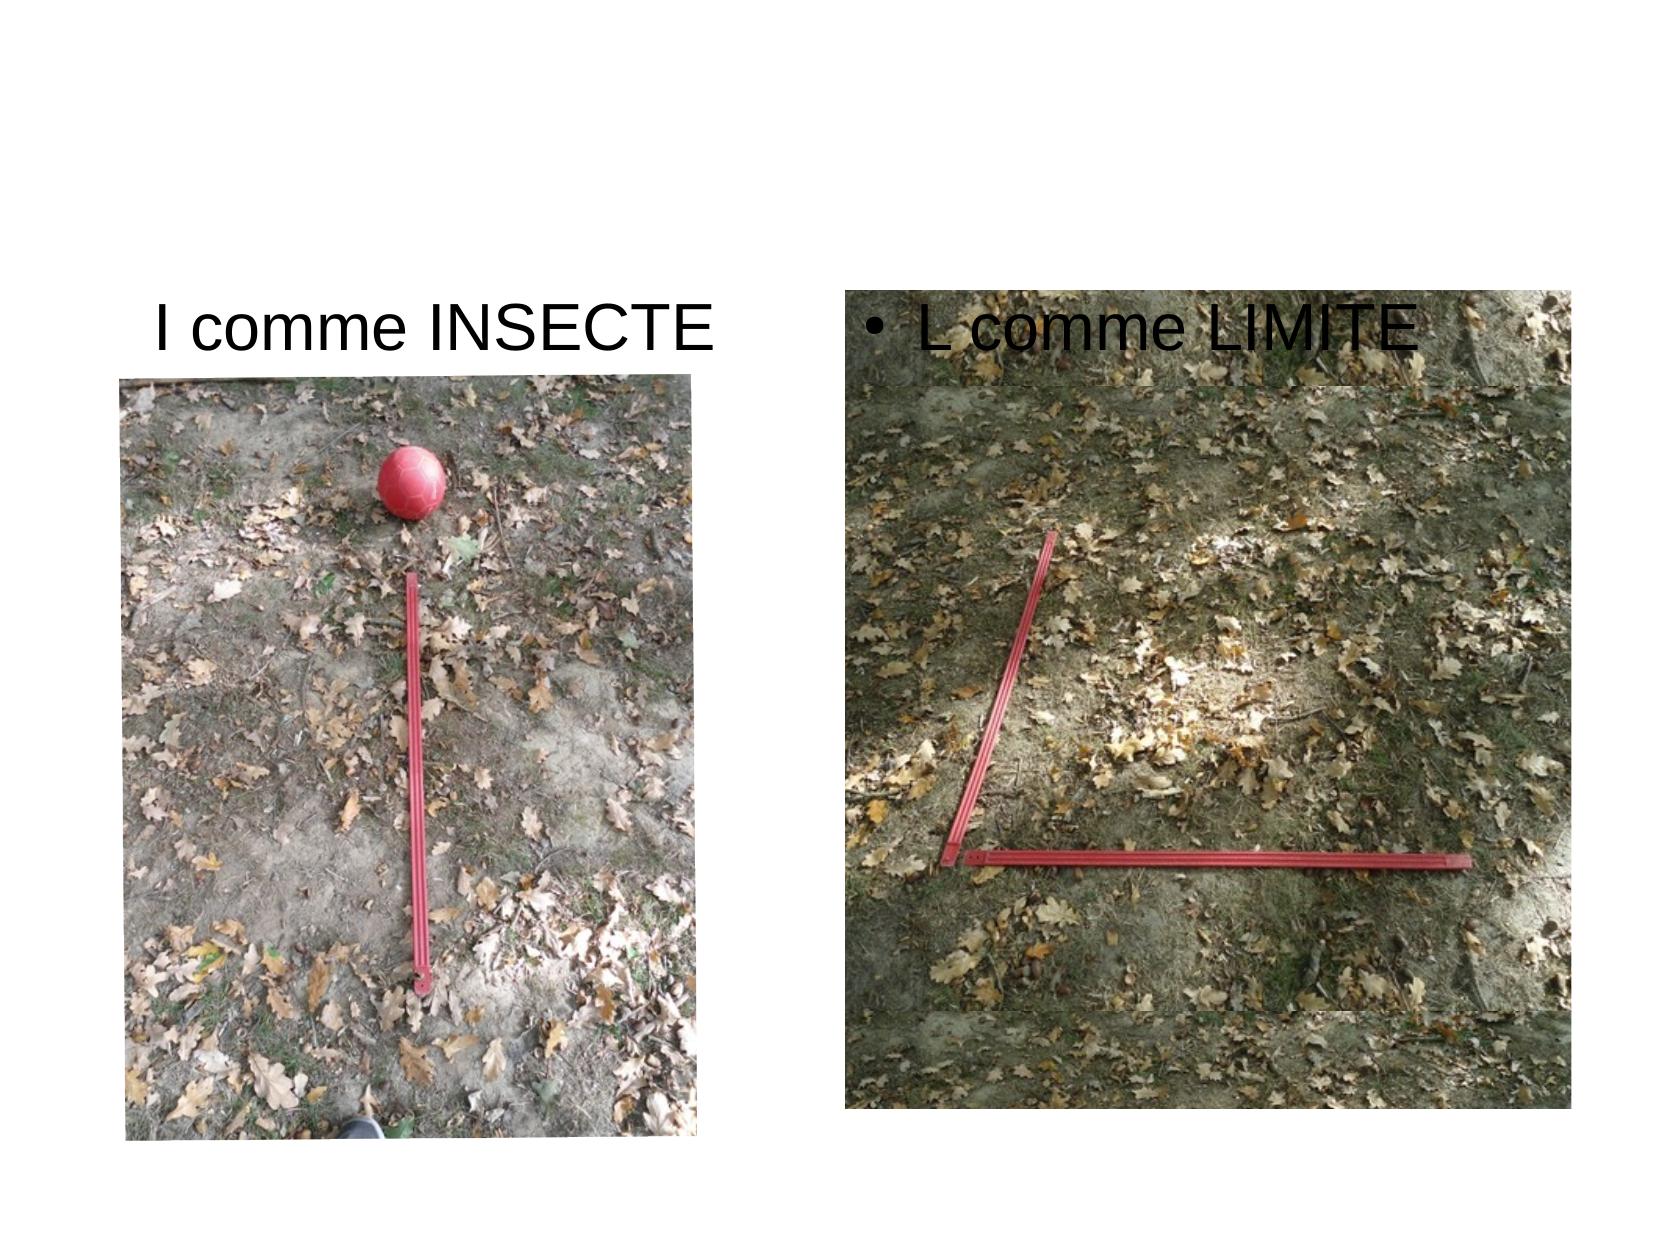

# I comme INSECTE
L comme LIMITE